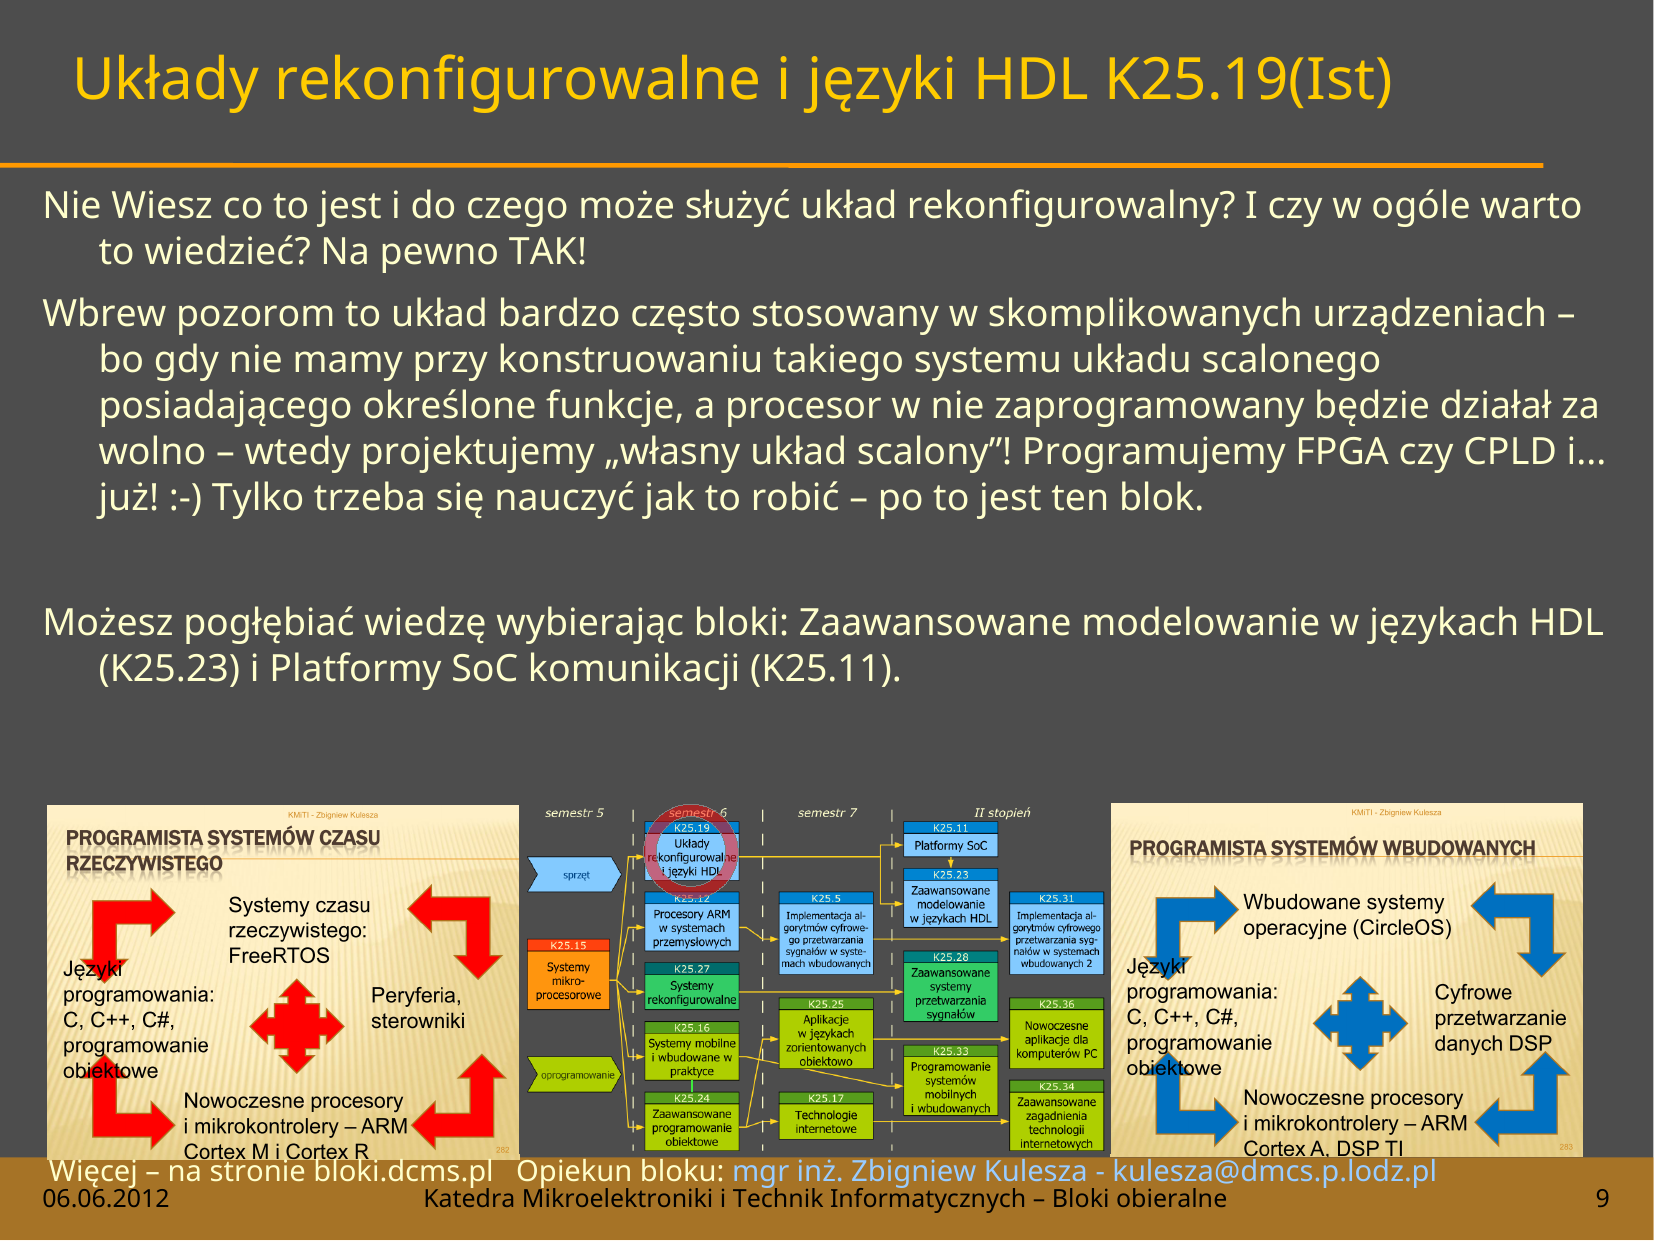

# Układy rekonfigurowalne i języki HDL K25.19(Ist)
Nie Wiesz co to jest i do czego może służyć układ rekonfigurowalny? I czy w ogóle warto to wiedzieć? Na pewno TAK!
Wbrew pozorom to układ bardzo często stosowany w skomplikowanych urządzeniach – bo gdy nie mamy przy konstruowaniu takiego systemu układu scalonego posiadającego określone funkcje, a procesor w nie zaprogramowany będzie działał za wolno – wtedy projektujemy „własny układ scalony”! Programujemy FPGA czy CPLD i... już! :-) Tylko trzeba się nauczyć jak to robić – po to jest ten blok.
Możesz pogłębiać wiedzę wybierając bloki: Zaawansowane modelowanie w językach HDL (K25.23) i Platformy SoC komunikacji (K25.11).
Więcej – na stronie bloki.dcms.pl Opiekun bloku: mgr inż. Zbigniew Kulesza - kulesza@dmcs.p.lodz.pl
06.06.2012
Katedra Mikroelektroniki i Technik Informatycznych – Bloki obieralne
9